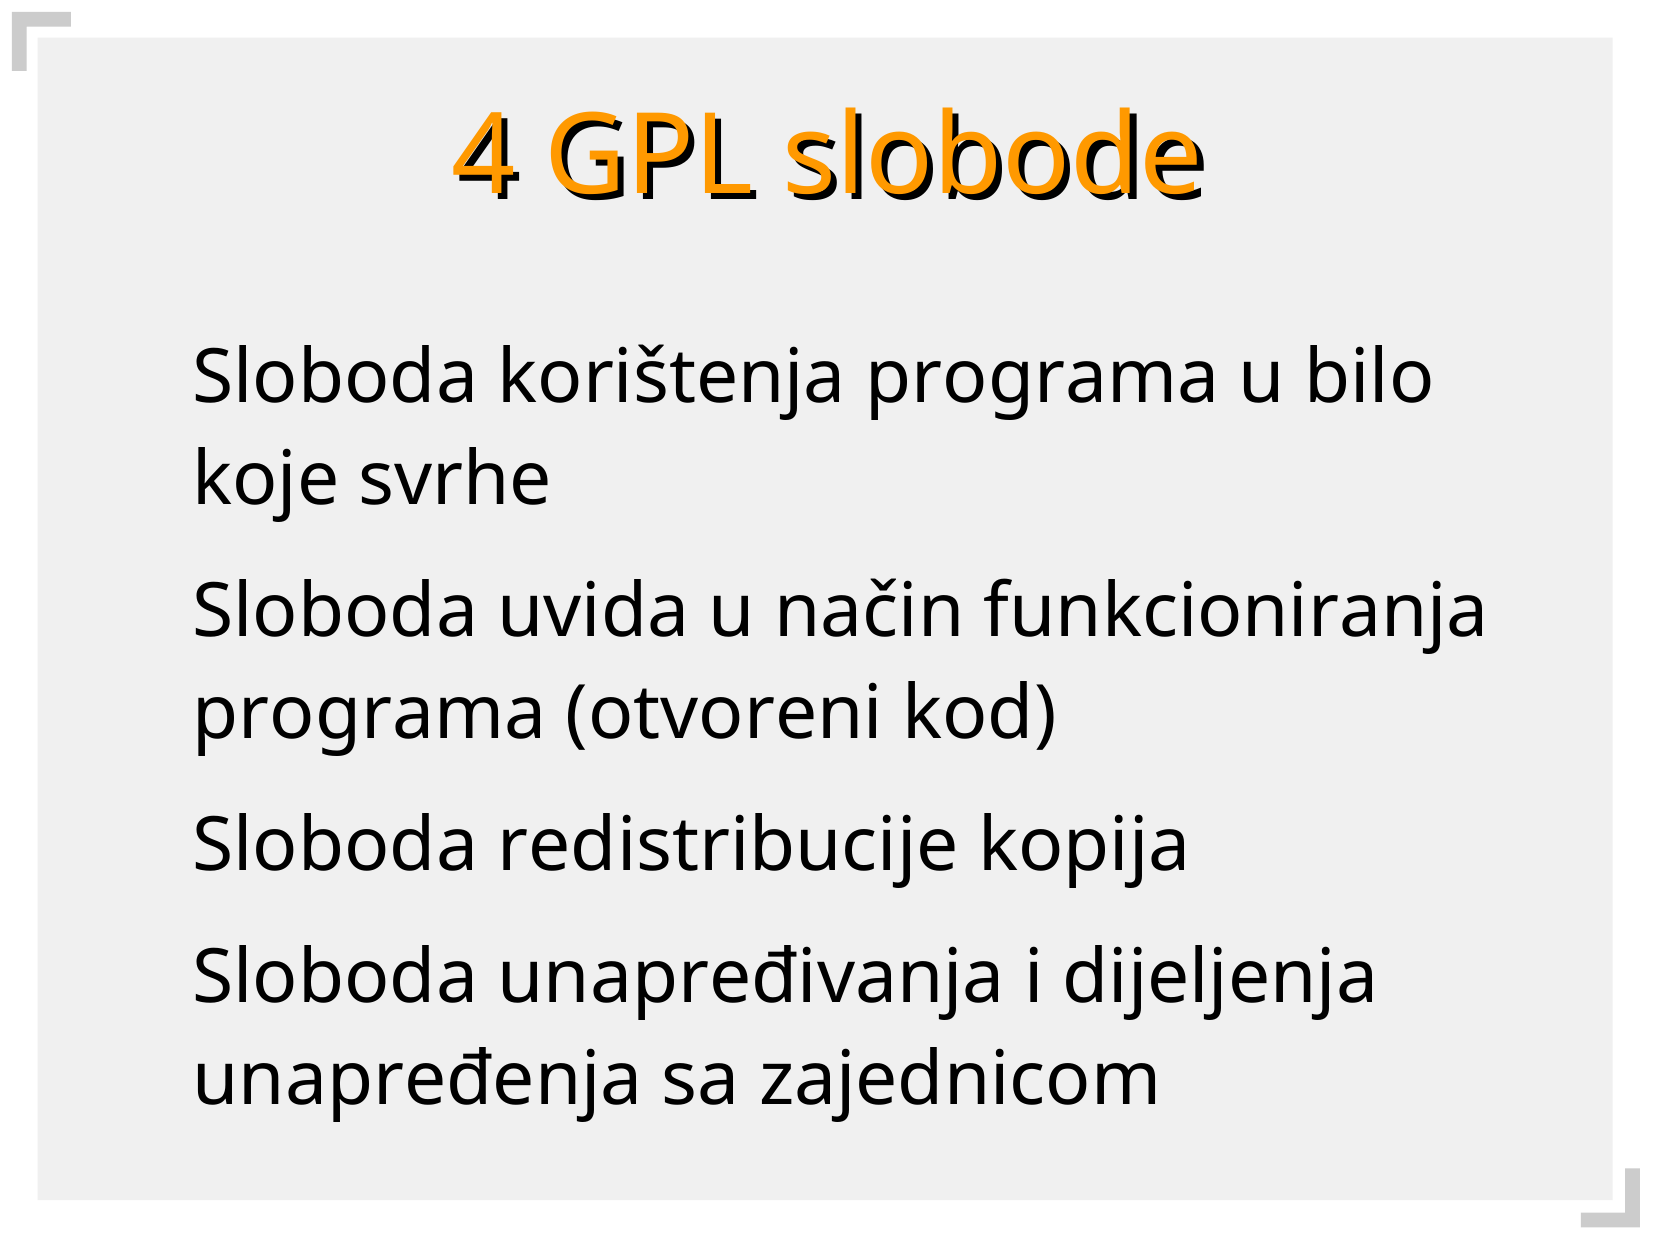

# 4 GPL slobode
Sloboda korištenja programa u bilo koje svrhe
Sloboda uvida u način funkcioniranja programa (otvoreni kod)
Sloboda redistribucije kopija
Sloboda unapređivanja i dijeljenja unapređenja sa zajednicom